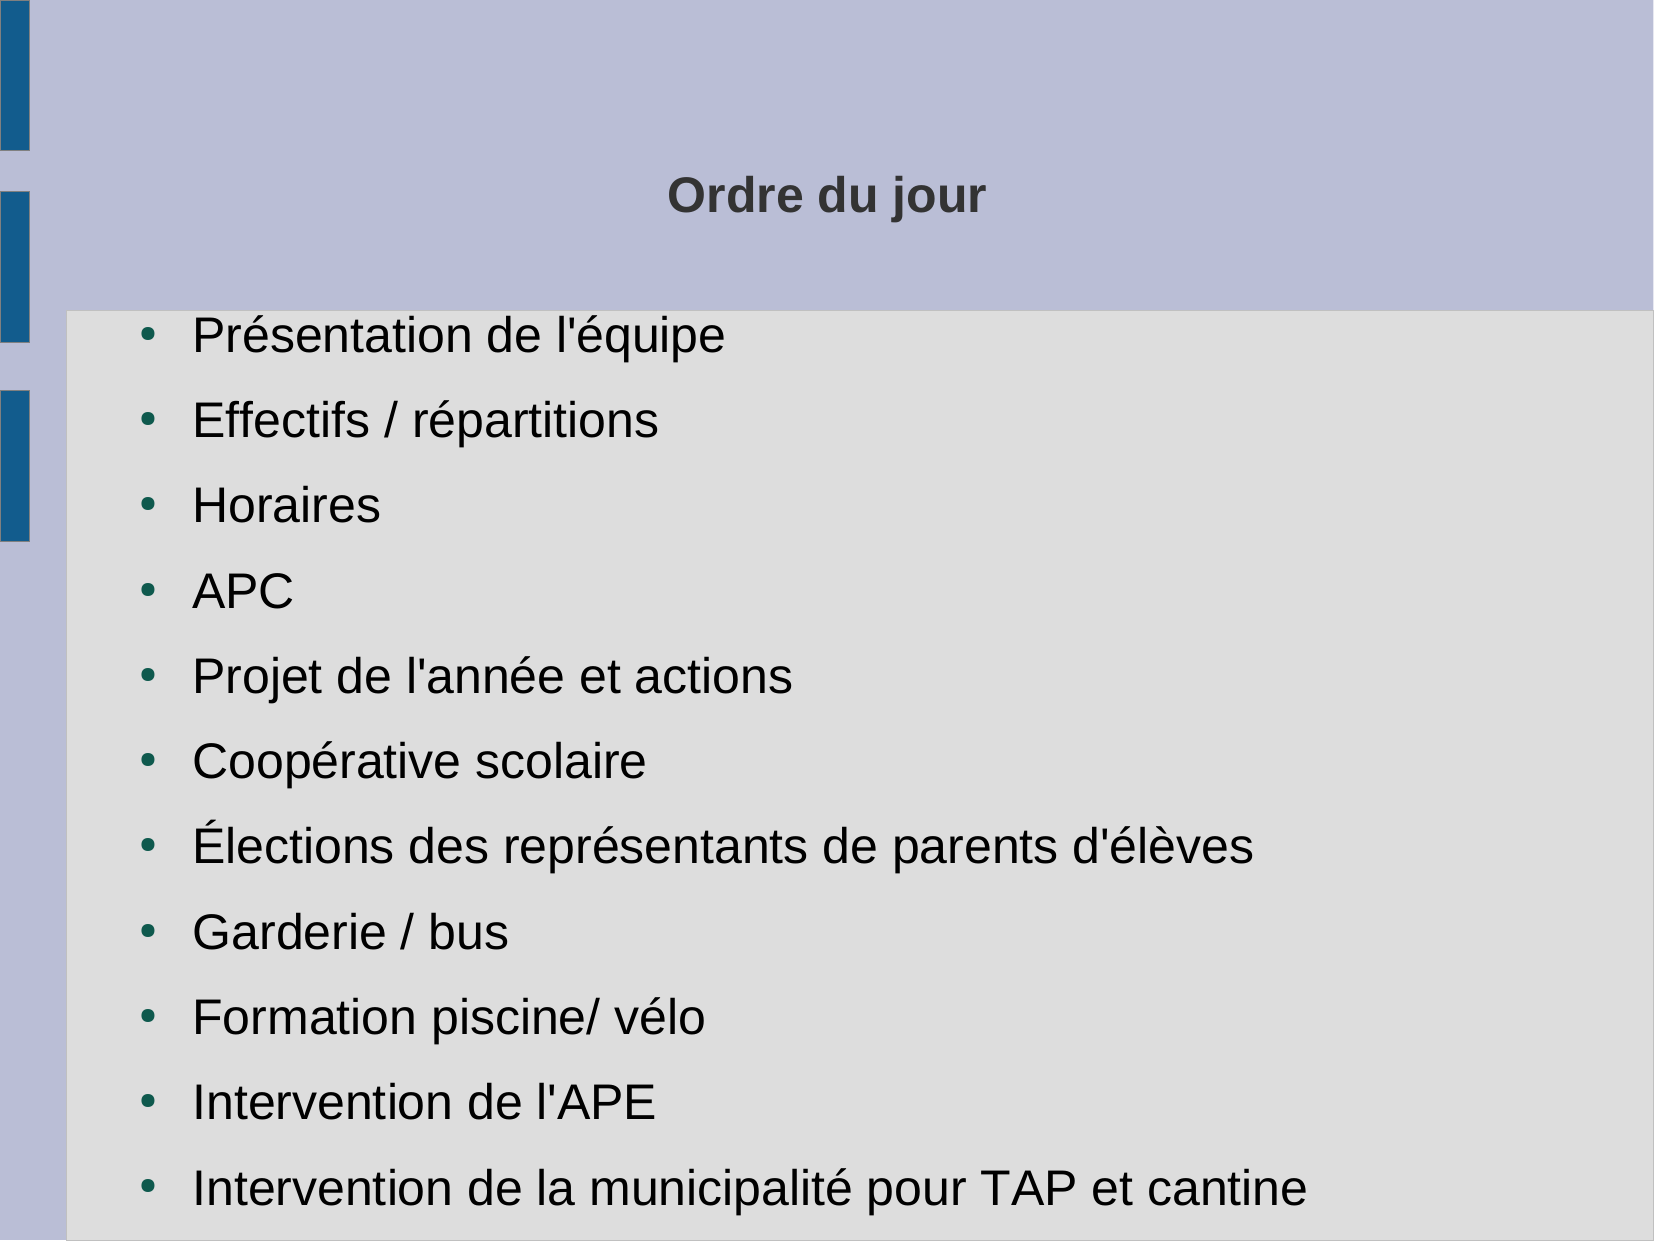

# Ordre du jour
Présentation de l'équipe
Effectifs / répartitions
Horaires
APC
Projet de l'année et actions
Coopérative scolaire
Élections des représentants de parents d'élèves
Garderie / bus
Formation piscine/ vélo
Intervention de l'APE
Intervention de la municipalité pour TAP et cantine